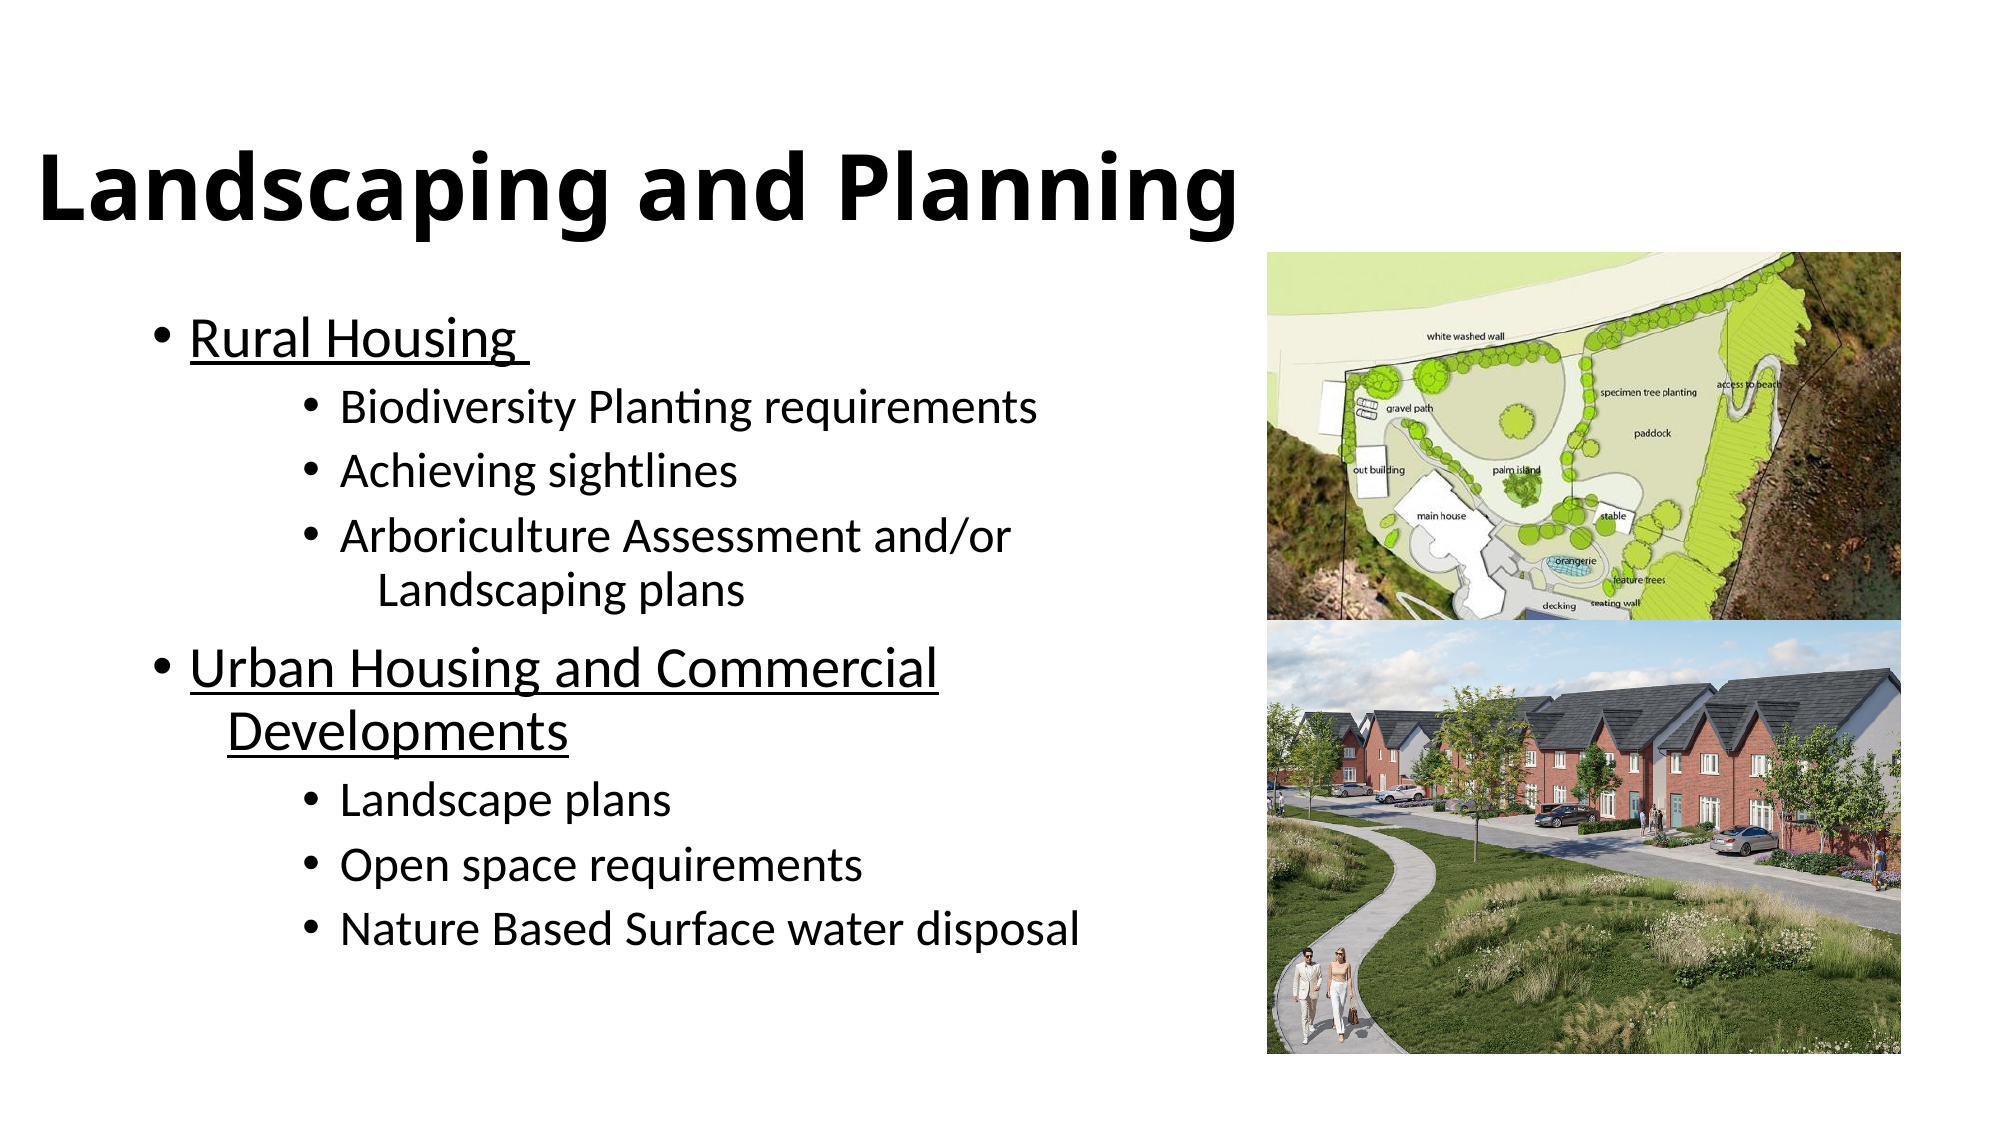

# Landscaping and Planning
Rural Housing
Biodiversity Planting requirements
Achieving sightlines
Arboriculture Assessment and/or Landscaping plans
Urban Housing and Commercial Developments
Landscape plans
Open space requirements
Nature Based Surface water disposal